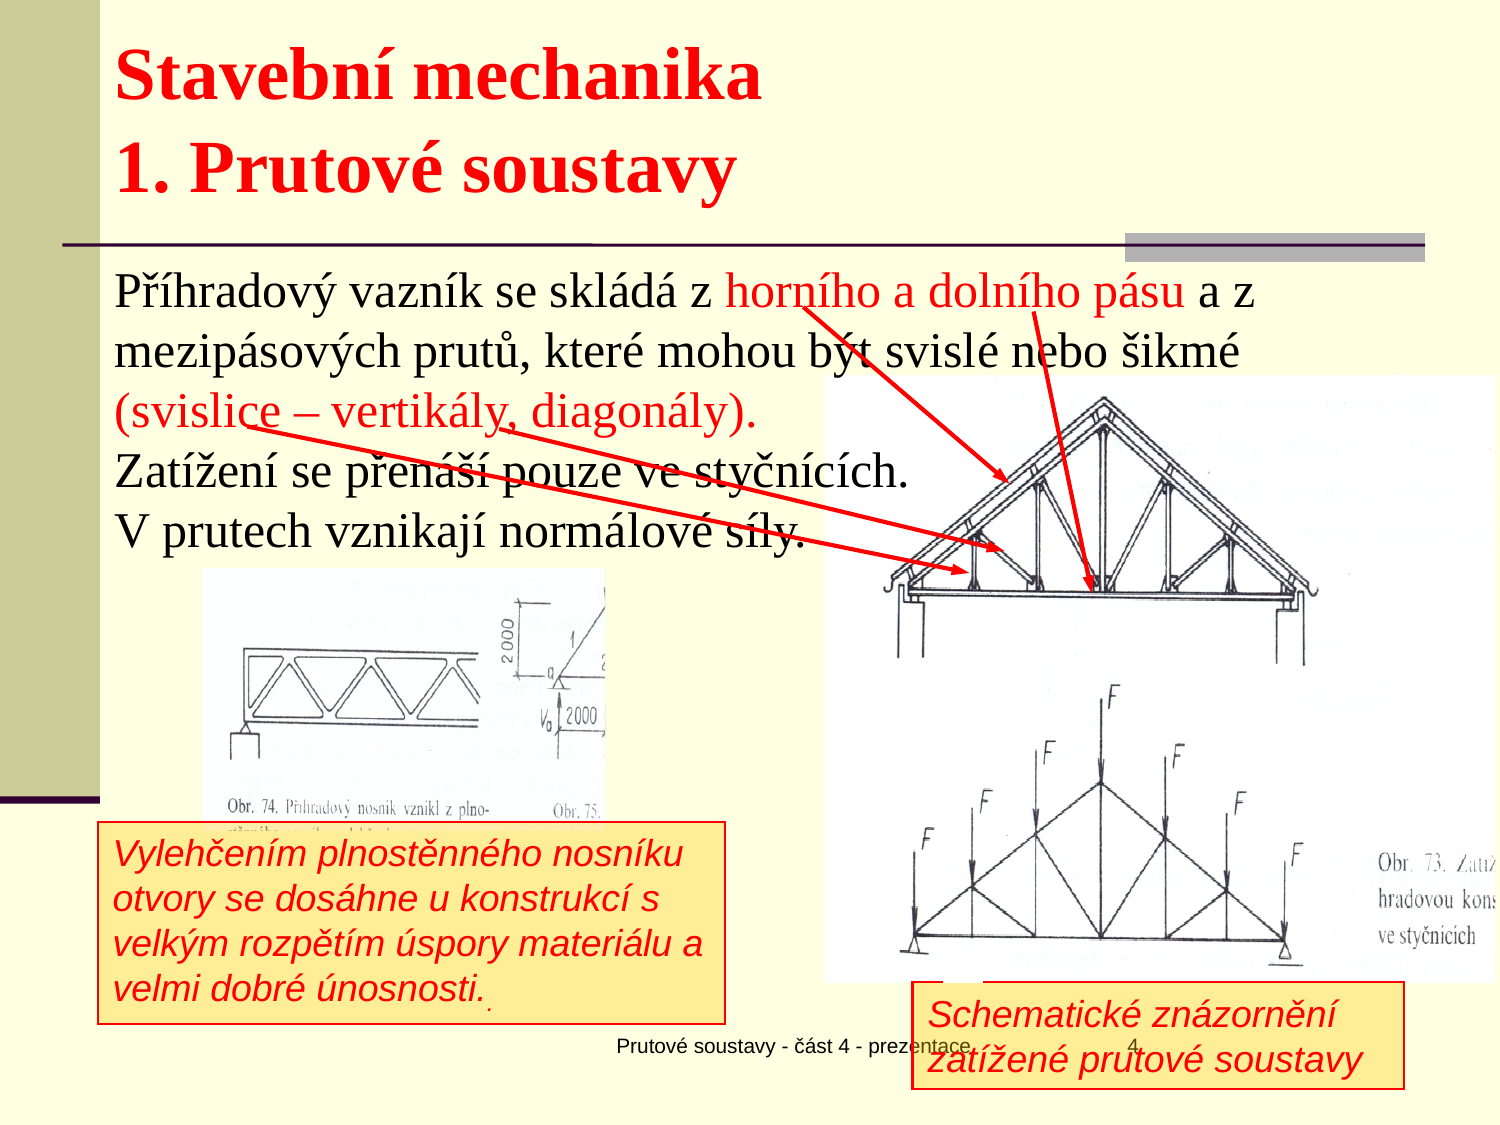

Stavební mechanika
1. Prutové soustavy
Příhradový vazník se skládá z horního a dolního pásu a z mezipásových prutů, které mohou být svislé nebo šikmé (svislice – vertikály, diagonály).
Zatížení se přenáší pouze ve styčnících.
V prutech vznikají normálové síly.
Vylehčením plnostěnného nosníku otvory se dosáhne u konstrukcí s velkým rozpětím úspory materiálu a velmi dobré únosnosti..
Schematické znázornění zatížené prutové soustavy
Prutové soustavy - část 4 - prezentace